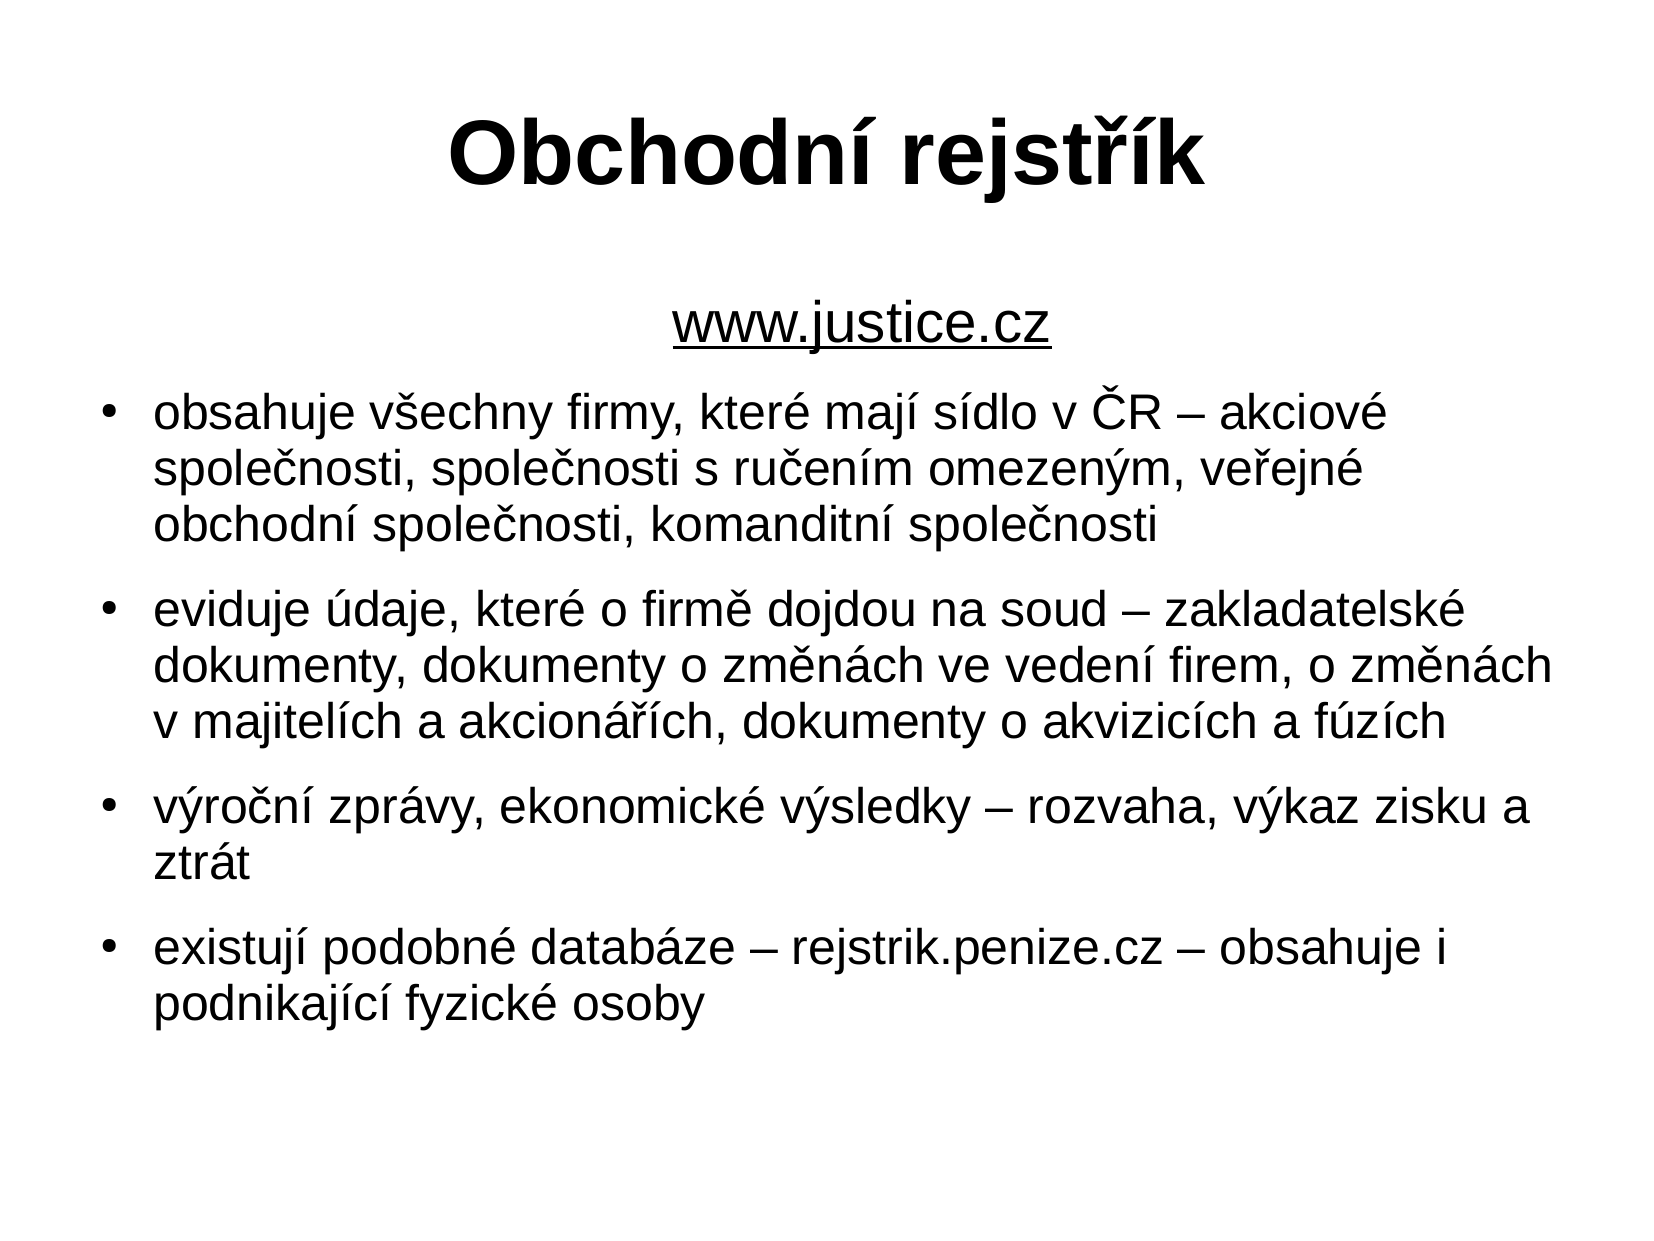

# Obchodní rejstřík
www.justice.cz
obsahuje všechny firmy, které mají sídlo v ČR – akciové společnosti, společnosti s ručením omezeným, veřejné obchodní společnosti, komanditní společnosti
eviduje údaje, které o firmě dojdou na soud – zakladatelské dokumenty, dokumenty o změnách ve vedení firem, o změnách v majitelích a akcionářích, dokumenty o akvizicích a fúzích
výroční zprávy, ekonomické výsledky – rozvaha, výkaz zisku a ztrát
existují podobné databáze – rejstrik.penize.cz – obsahuje i podnikající fyzické osoby